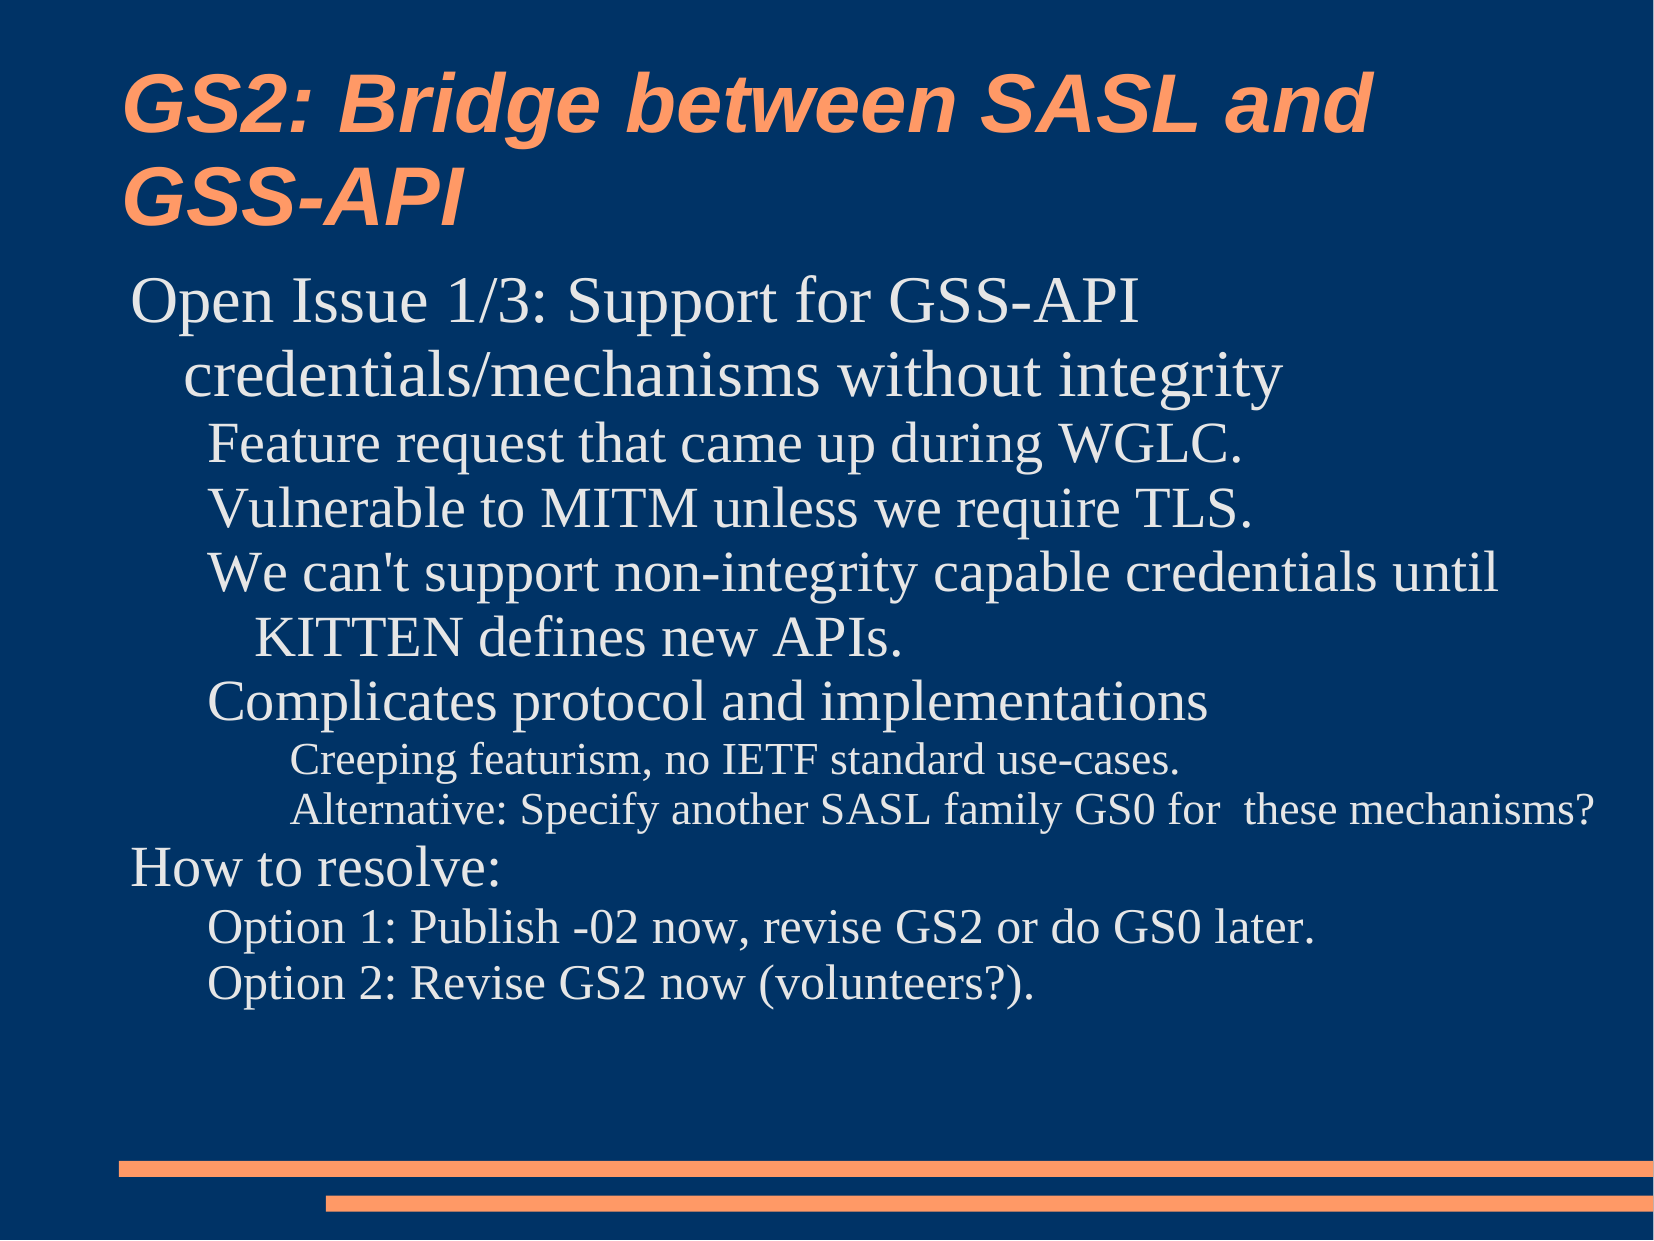

# GS2: Bridge between SASL and GSS-API
Open Issue 1/3: Support for GSS-API credentials/mechanisms without integrity
Feature request that came up during WGLC.
Vulnerable to MITM unless we require TLS.
We can't support non-integrity capable credentials until KITTEN defines new APIs.
Complicates protocol and implementations
Creeping featurism, no IETF standard use-cases.
Alternative: Specify another SASL family GS0 for these mechanisms?
How to resolve:
Option 1: Publish -02 now, revise GS2 or do GS0 later.
Option 2: Revise GS2 now (volunteers?).